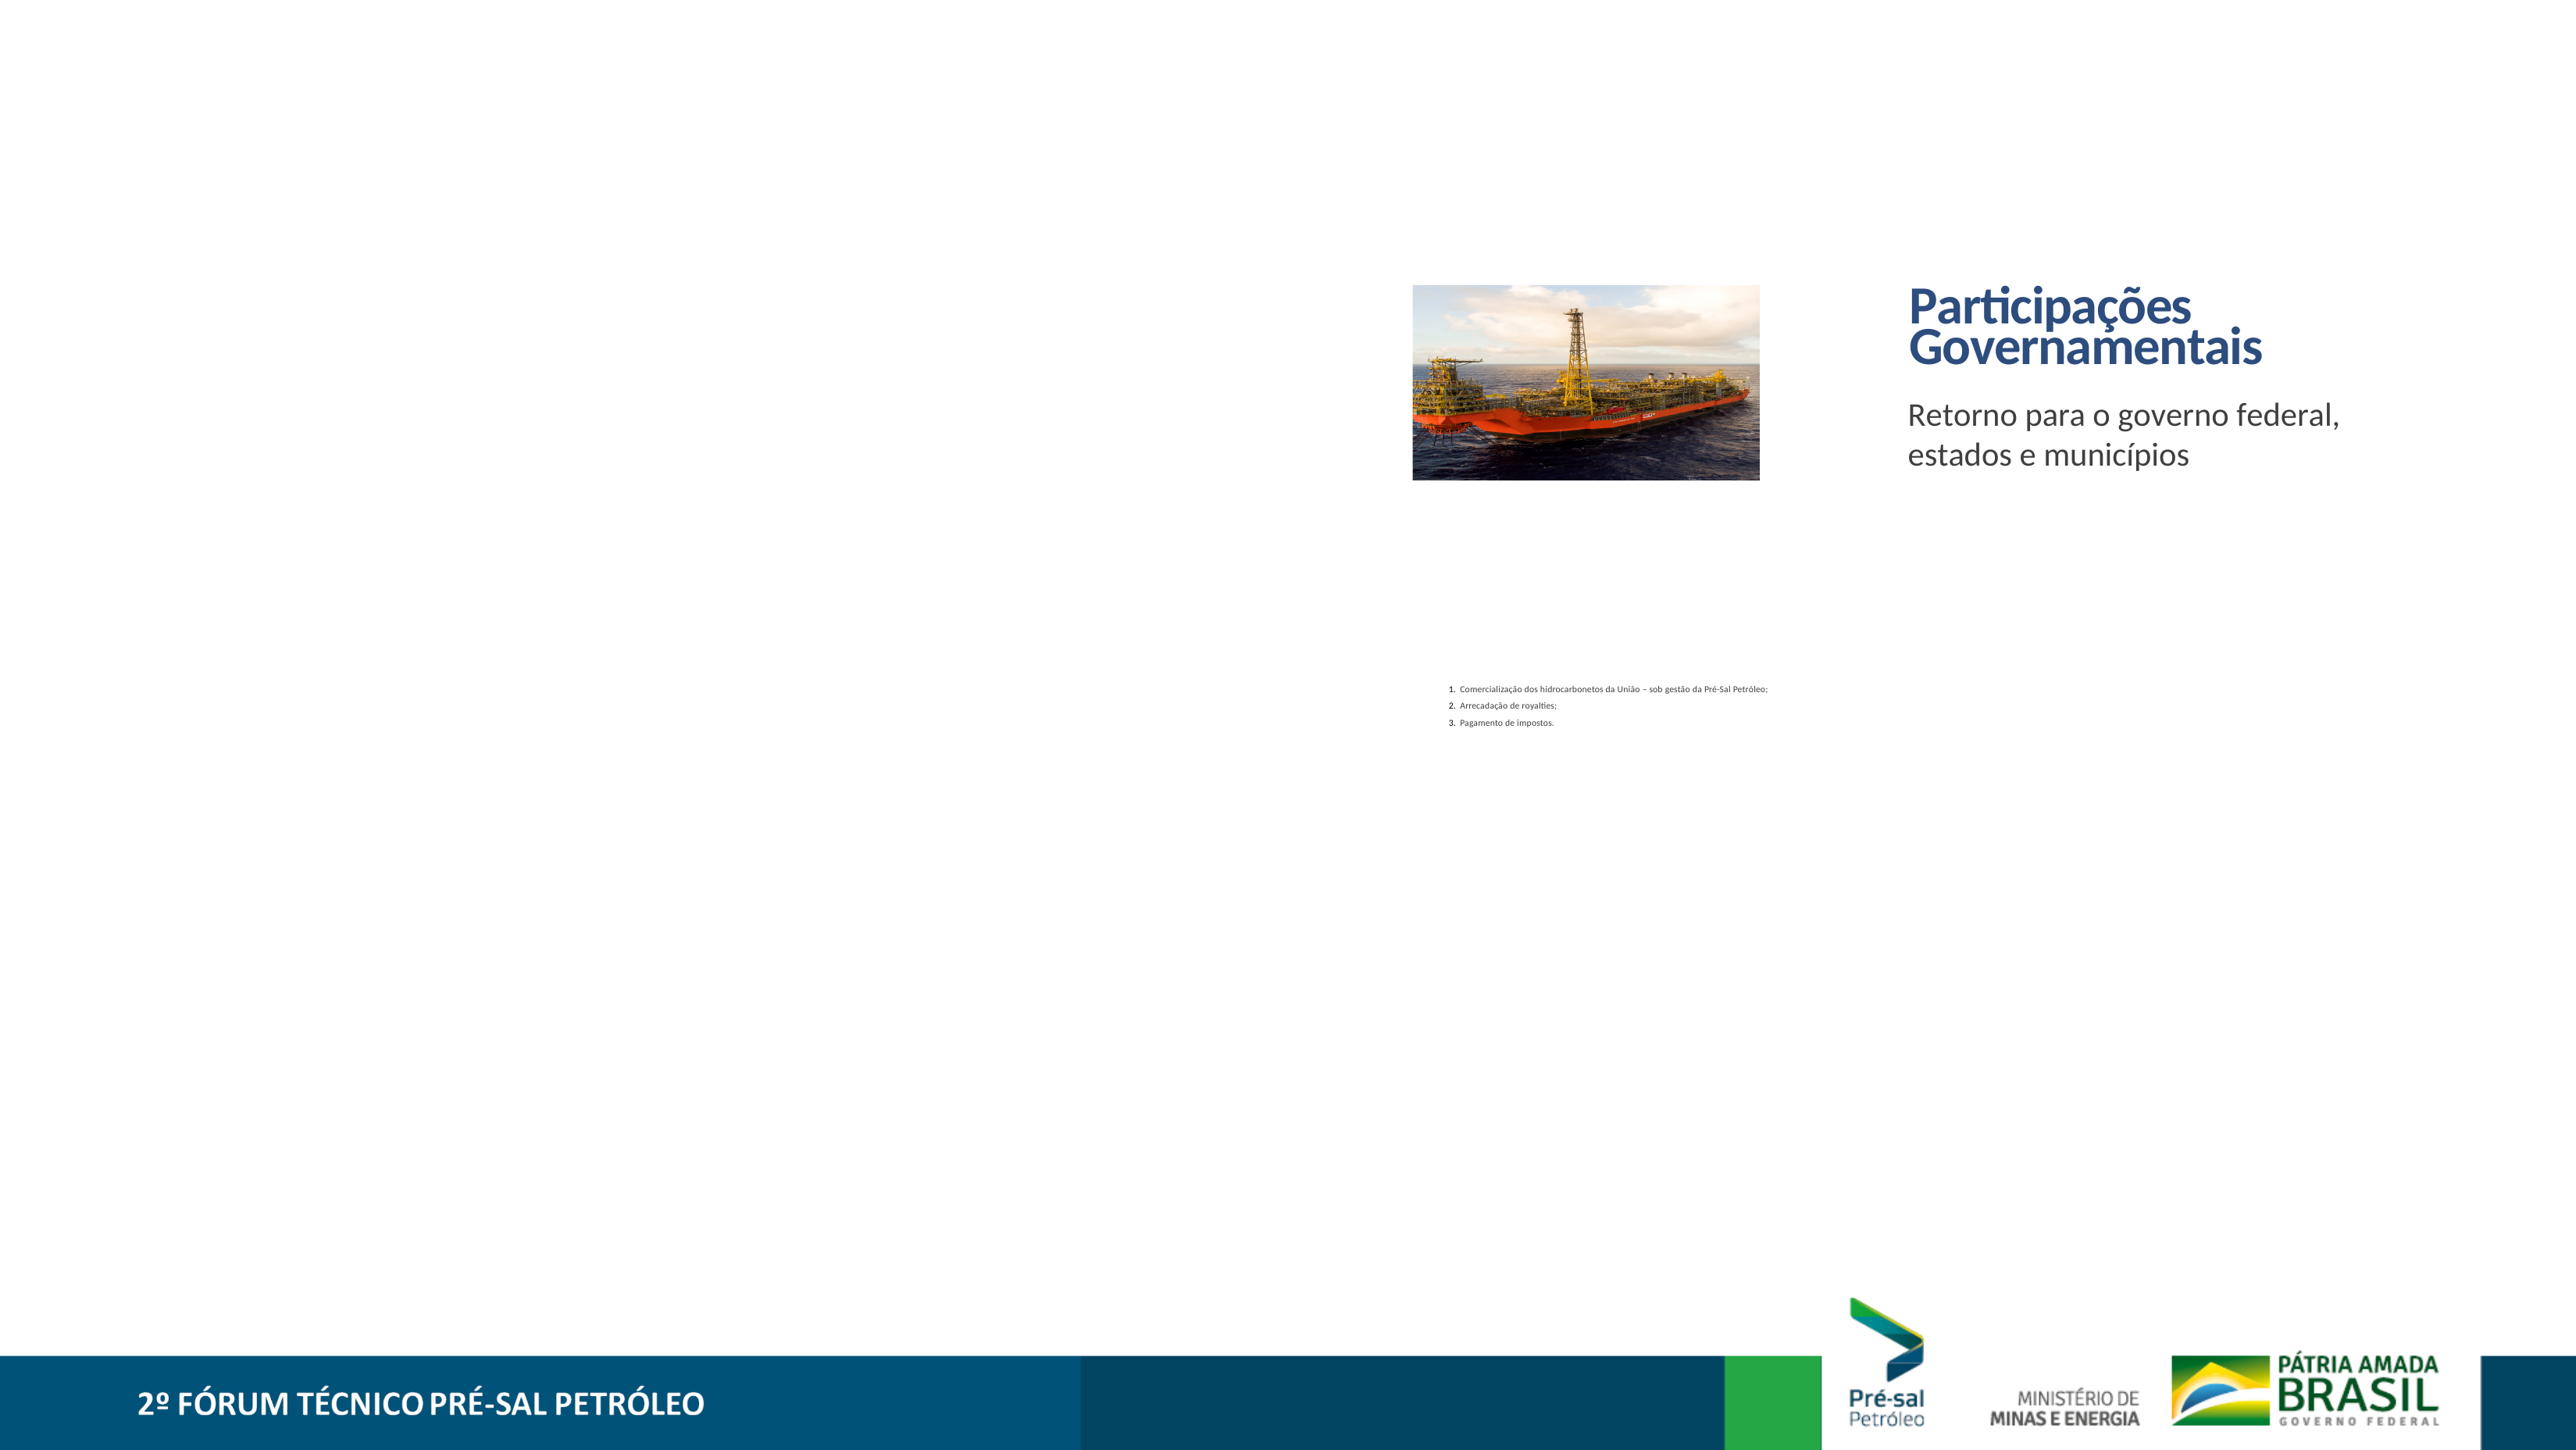

# Participações Governamentais
Retorno para o governo federal, estados e municípios
Comercialização dos hidrocarbonetos da União – sob gestão da Pré-Sal Petróleo;
Arrecadação de royalties;
Pagamento de impostos.